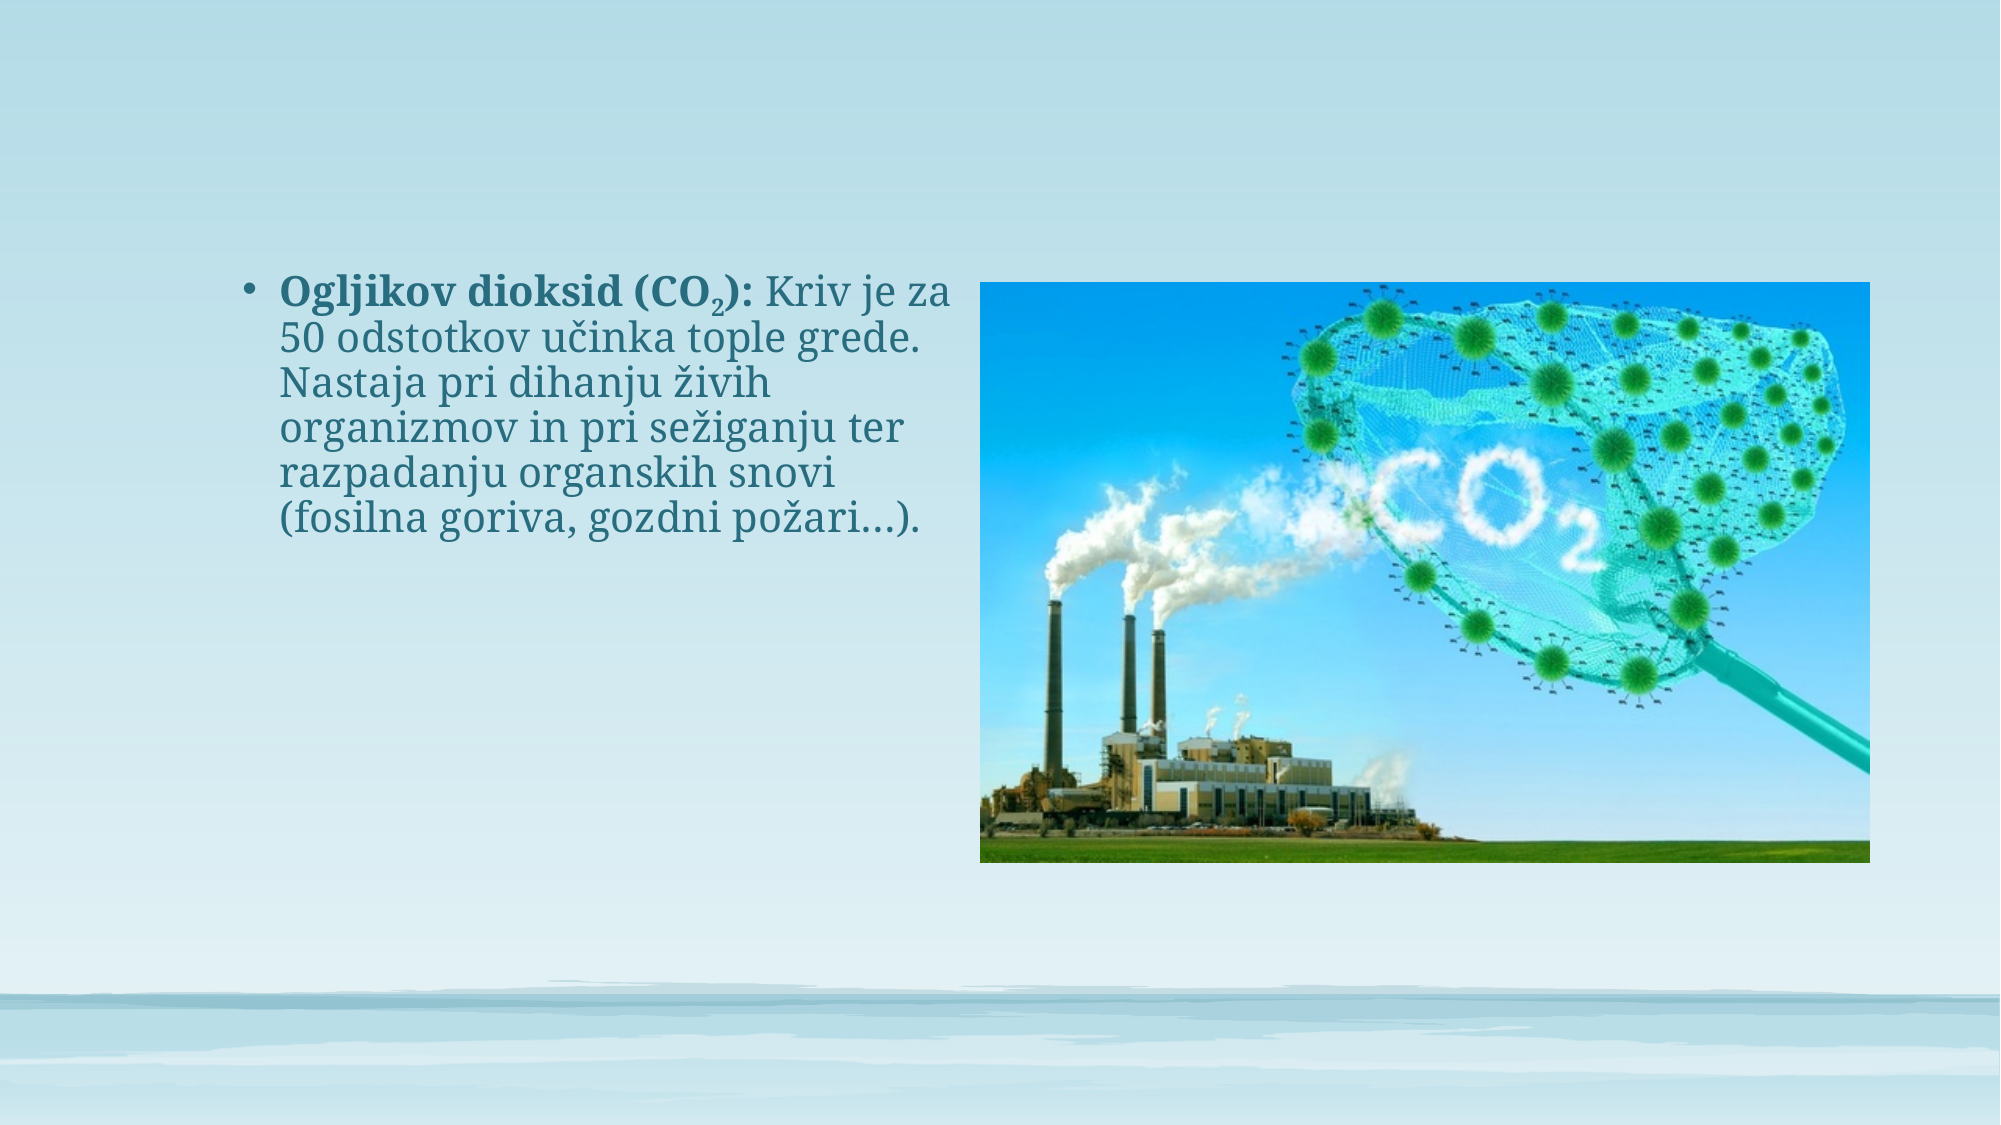

#
Ogljikov dioksid (CO2): Kriv je za 50 odstotkov učinka tople grede. Nastaja pri dihanju živih organizmov in pri sežiganju ter razpadanju organskih snovi (fosilna goriva, gozdni požari…).